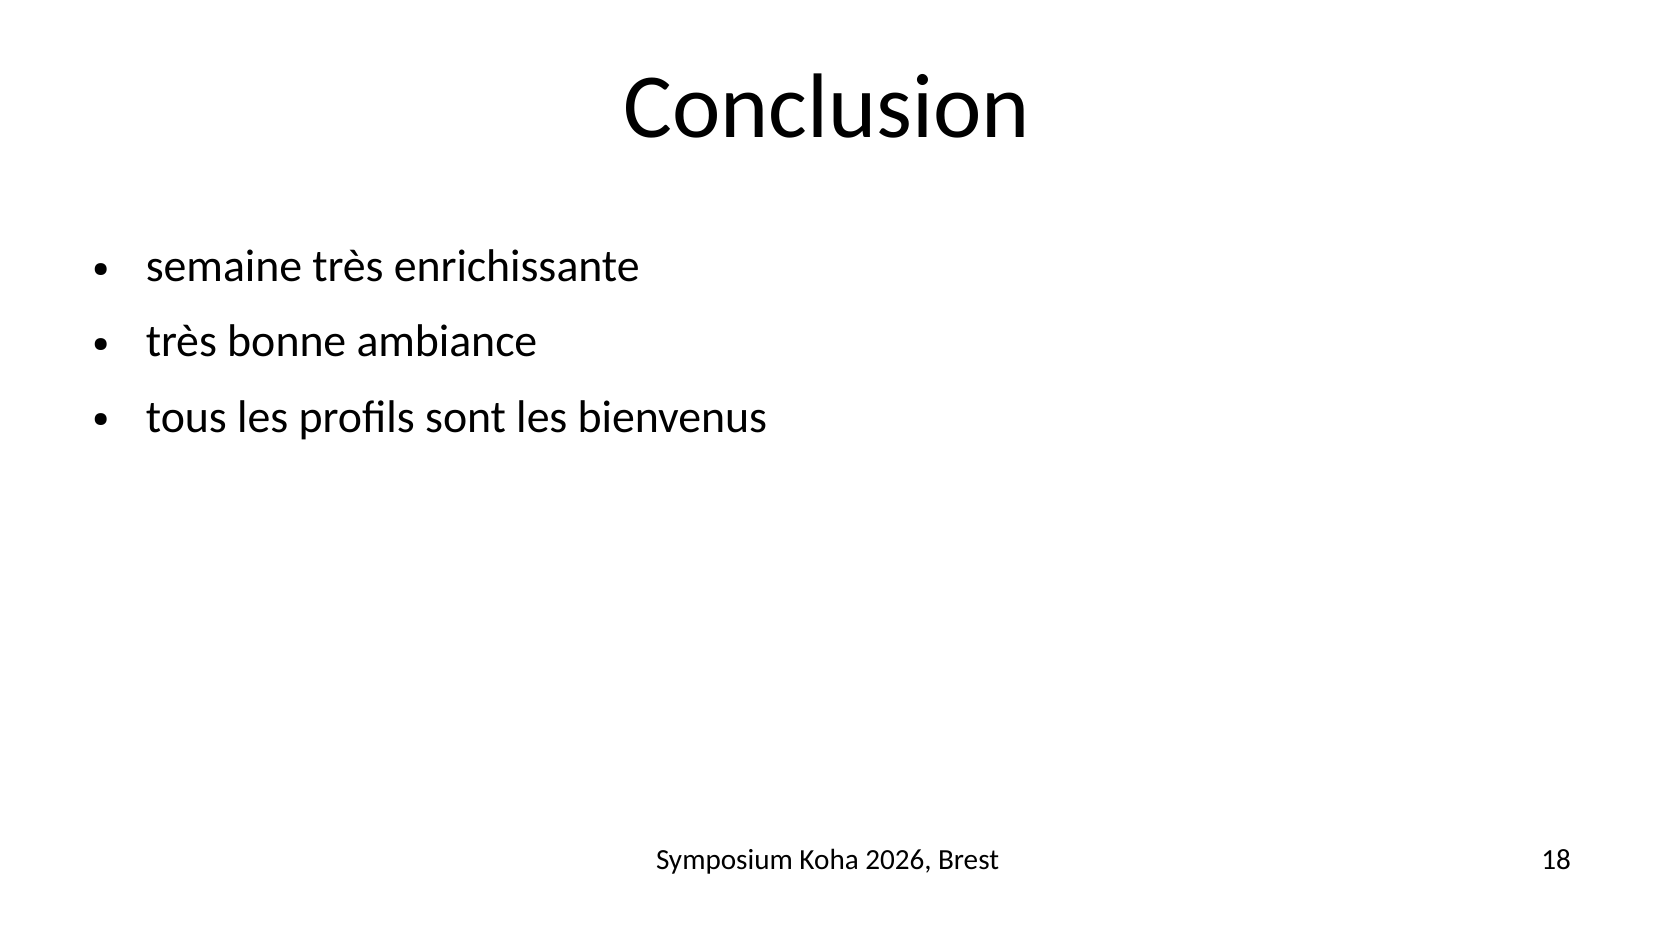

# Conclusion
semaine très enrichissante
très bonne ambiance
tous les profils sont les bienvenus
Symposium Koha 2026, Brest
18